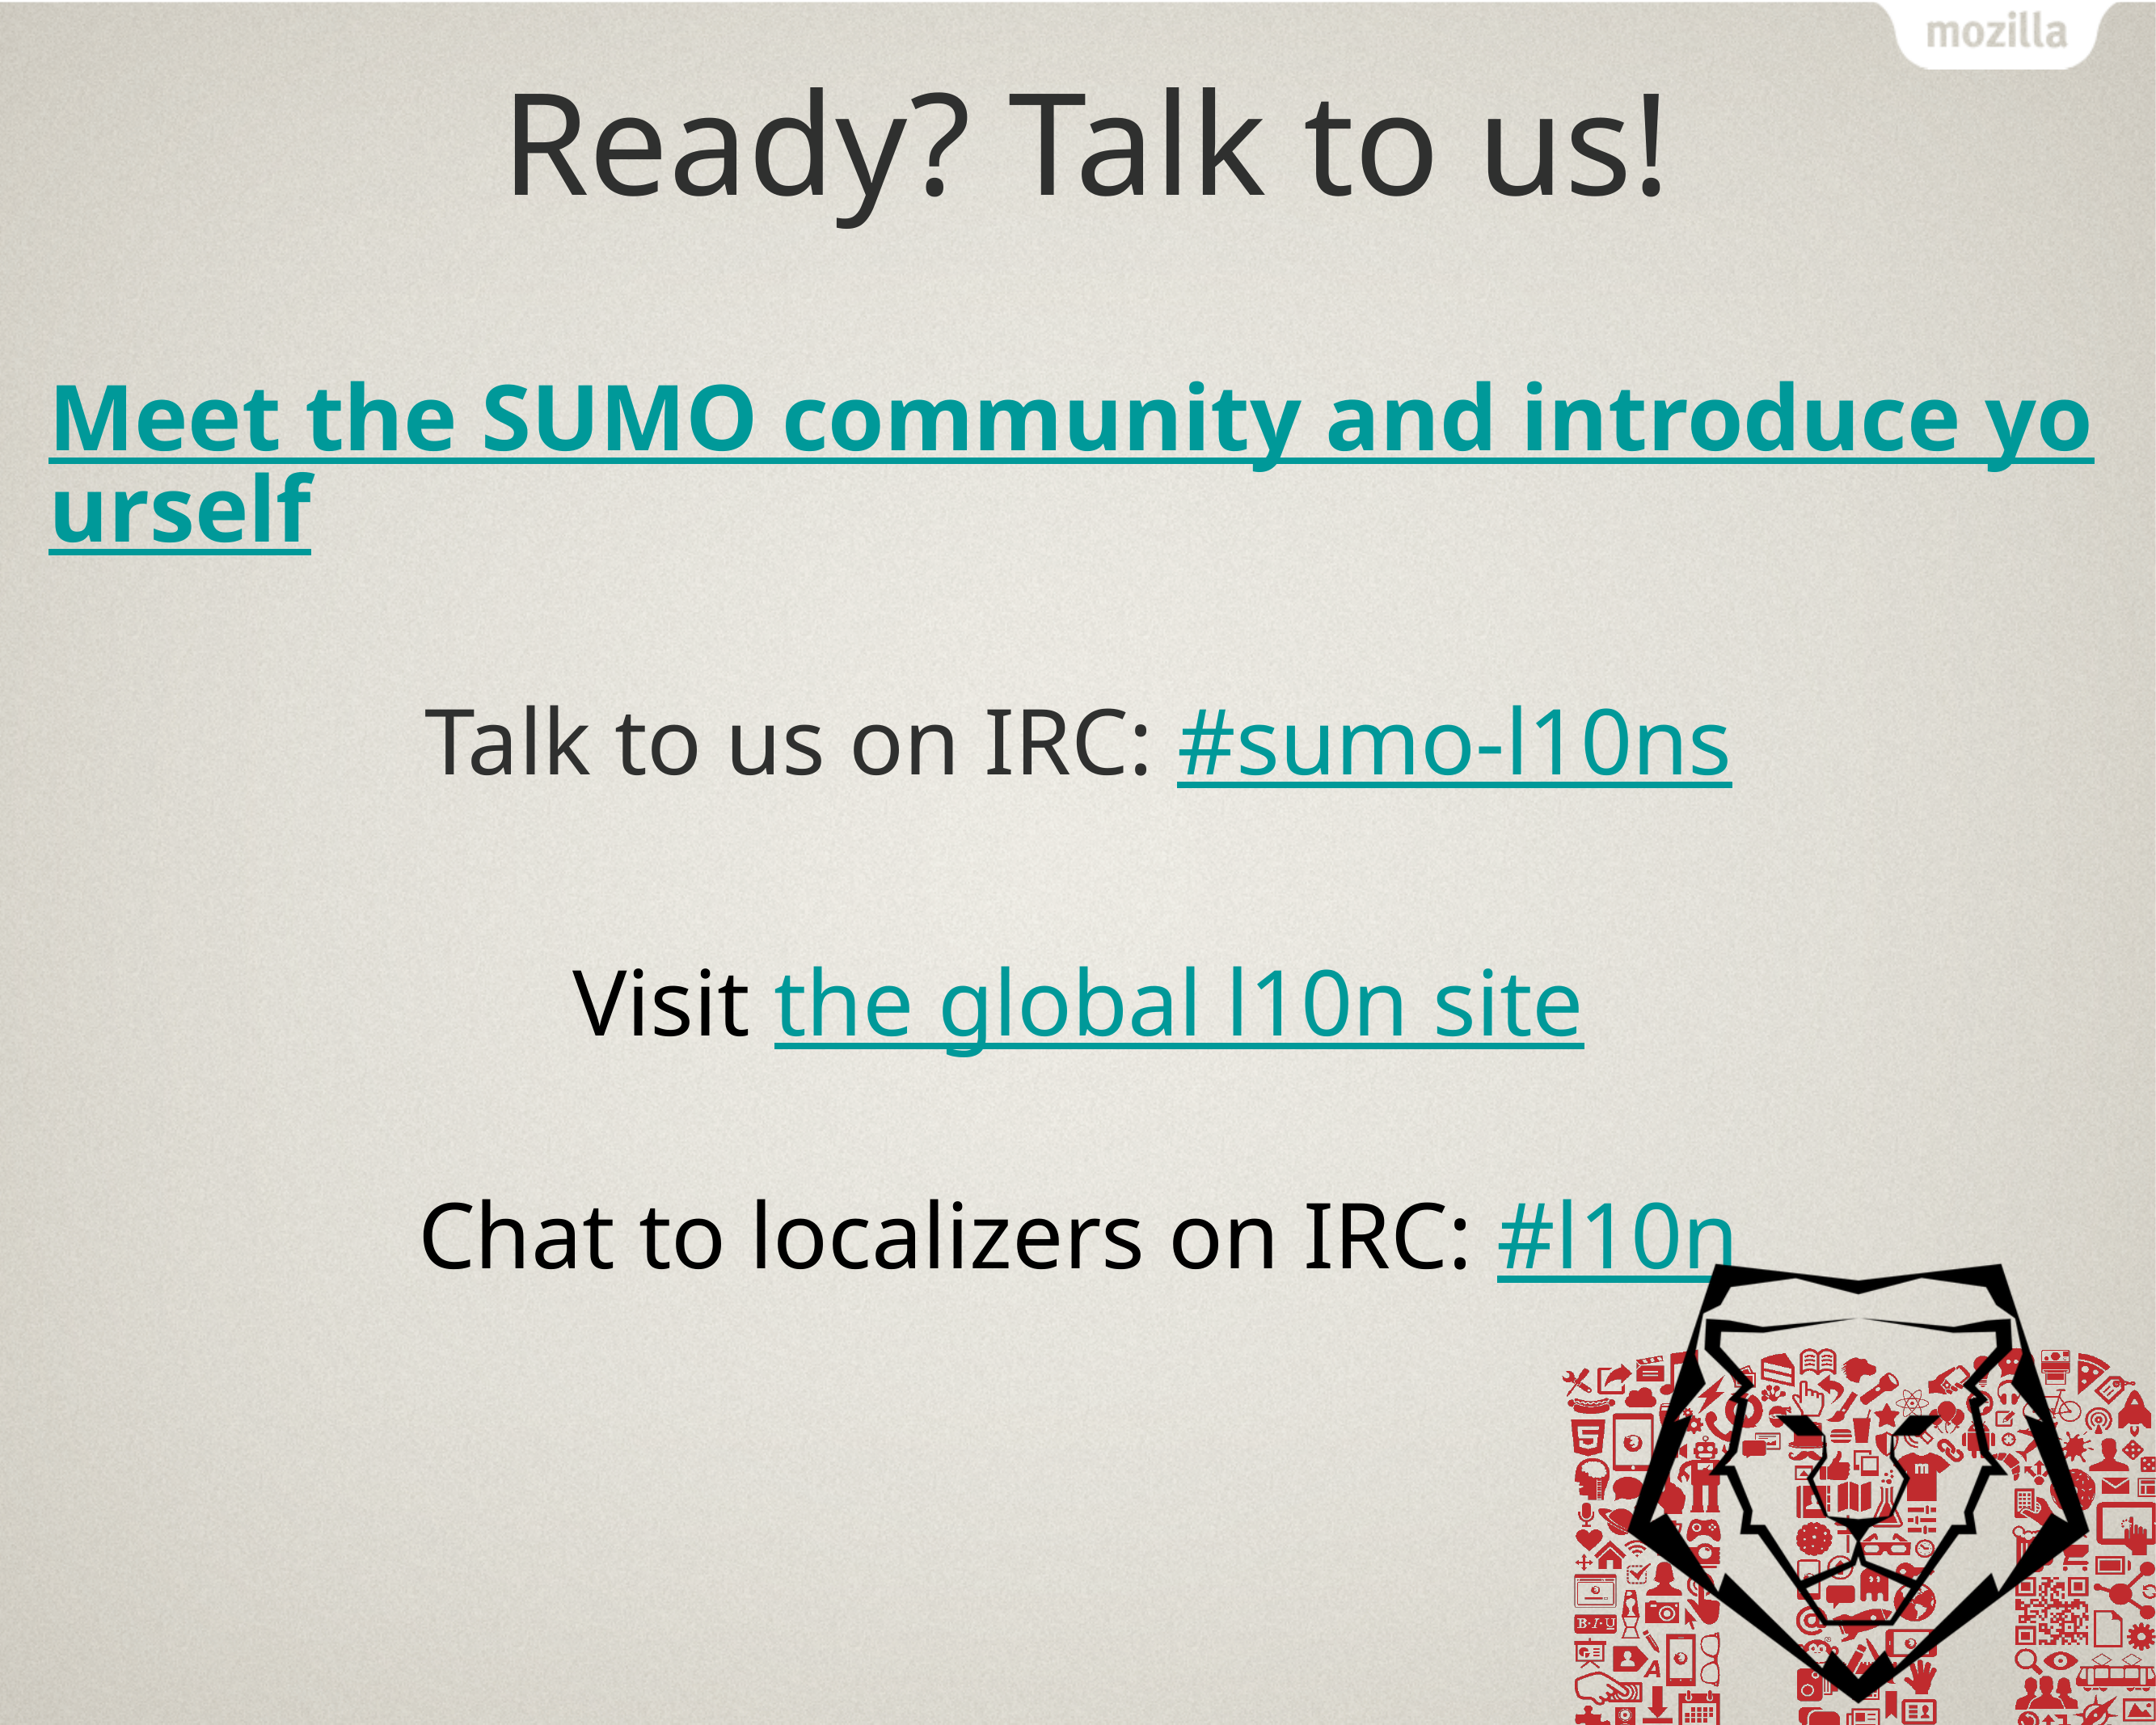

# Ready? Talk to us!
Meet the SUMO community and introduce yourself
Talk to us on IRC: #sumo-l10ns
Visit the global l10n site
Chat to localizers on IRC: #l10n